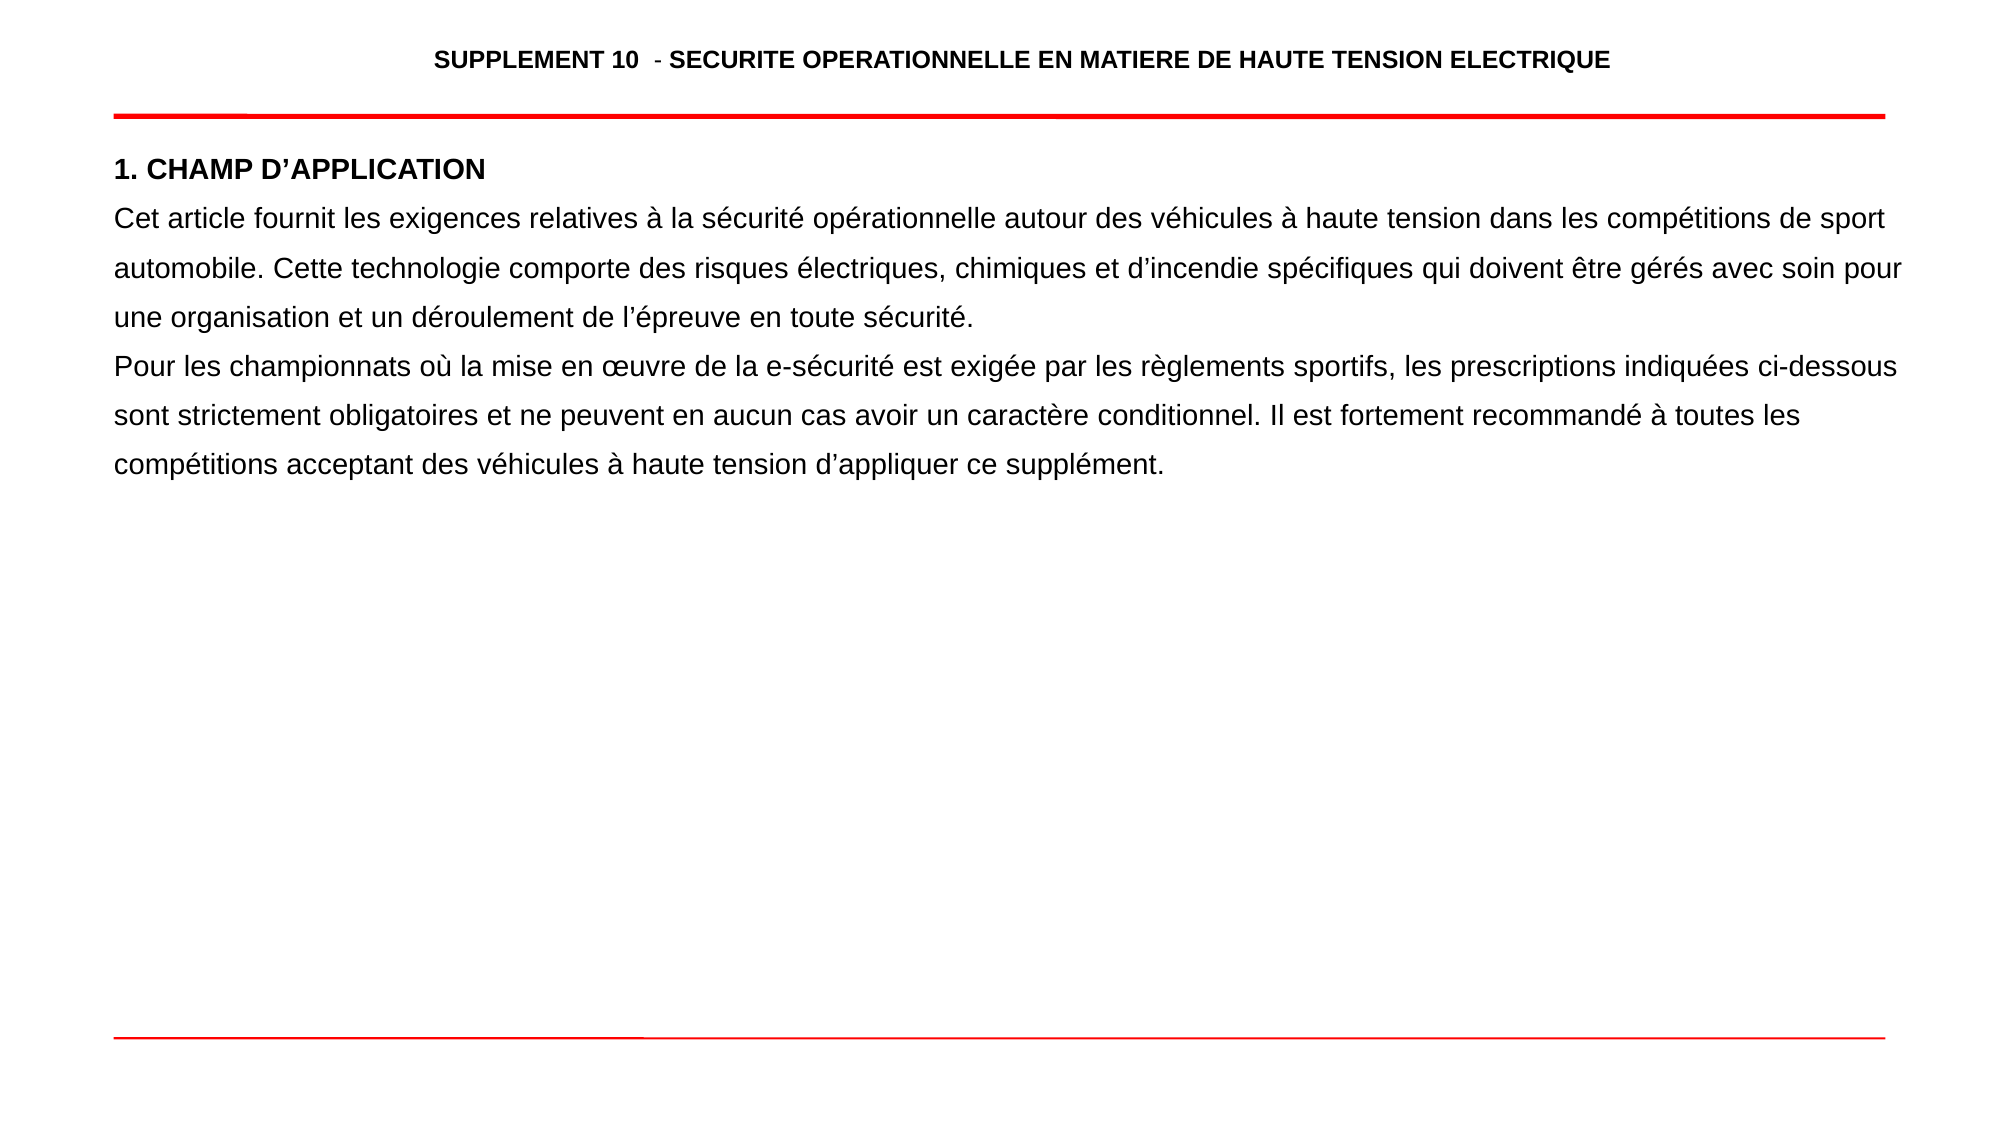

SUPPLEMENT 10 - SECURITE OPERATIONNELLE EN MATIERE DE HAUTE TENSION ELECTRIQUE
1. CHAMP D’APPLICATION
Cet article fournit les exigences relatives à la sécurité opérationnelle autour des véhicules à haute tension dans les compétitions de sport automobile. Cette technologie comporte des risques électriques, chimiques et d’incendie spécifiques qui doivent être gérés avec soin pour une organisation et un déroulement de l’épreuve en toute sécurité.
Pour les championnats où la mise en œuvre de la e-sécurité est exigée par les règlements sportifs, les prescriptions indiquées ci-dessous sont strictement obligatoires et ne peuvent en aucun cas avoir un caractère conditionnel. Il est fortement recommandé à toutes les compétitions acceptant des véhicules à haute tension d’appliquer ce supplément.